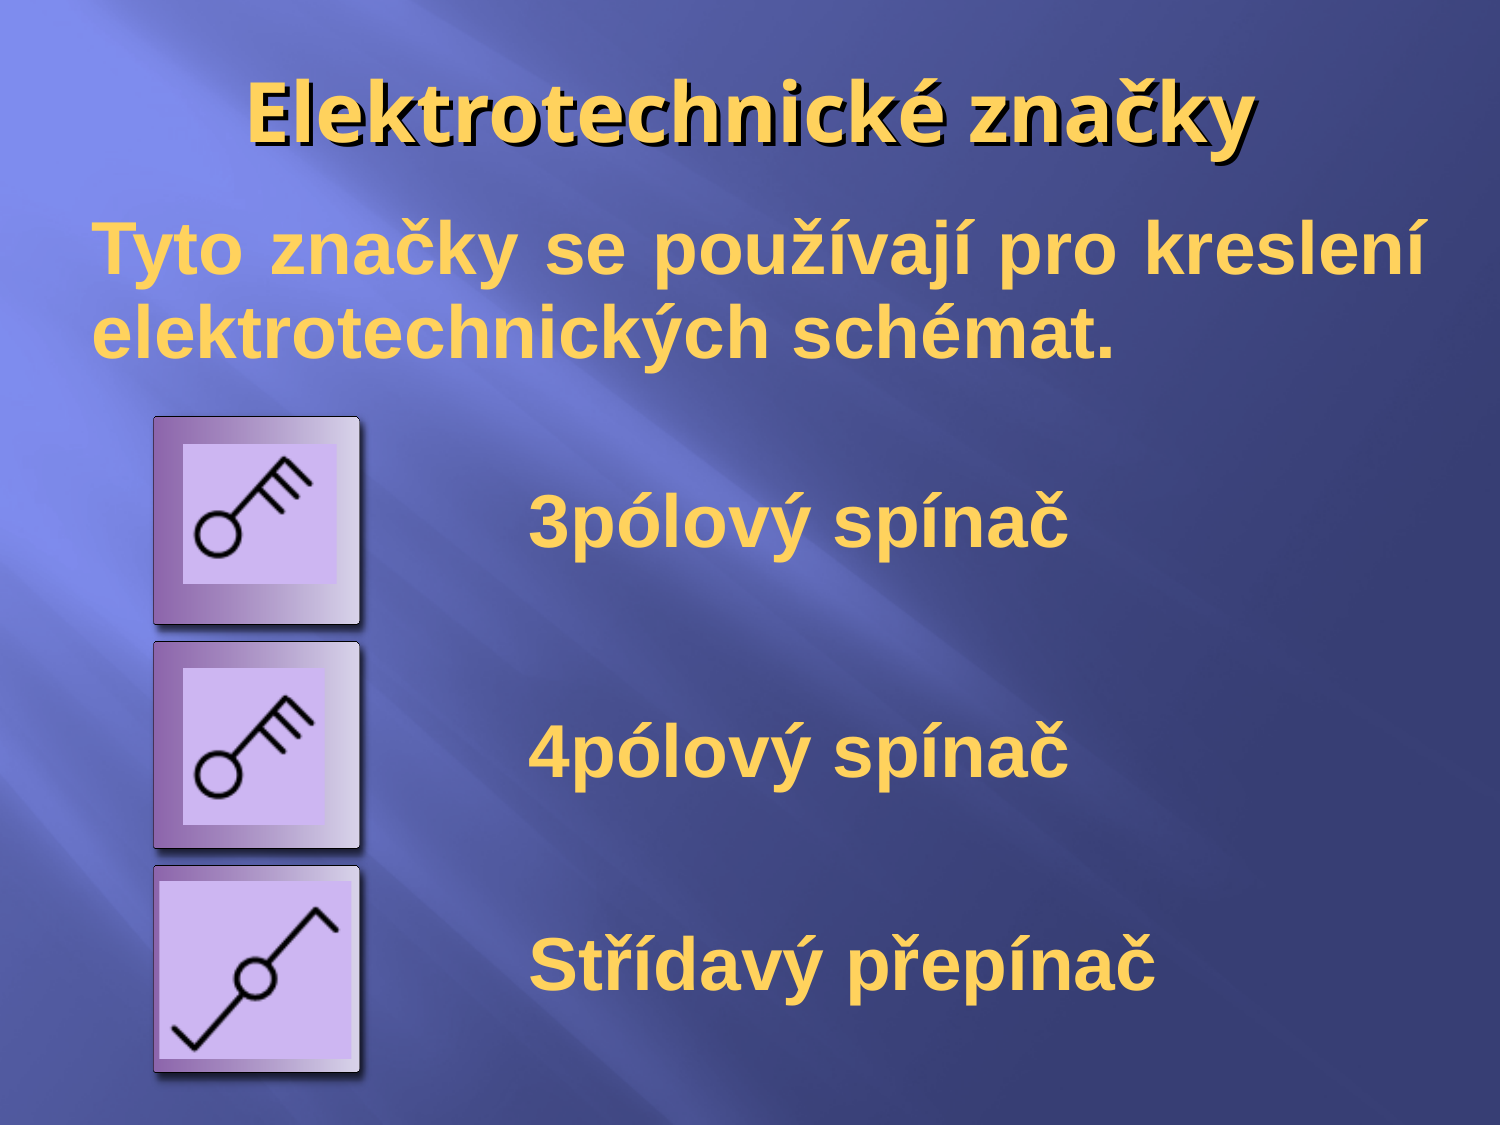

# Elektrotechnické značky
Tyto značky se používají pro kreslení elektrotechnických schémat.
3pólový spínač
4pólový spínač
Střídavý přepínač